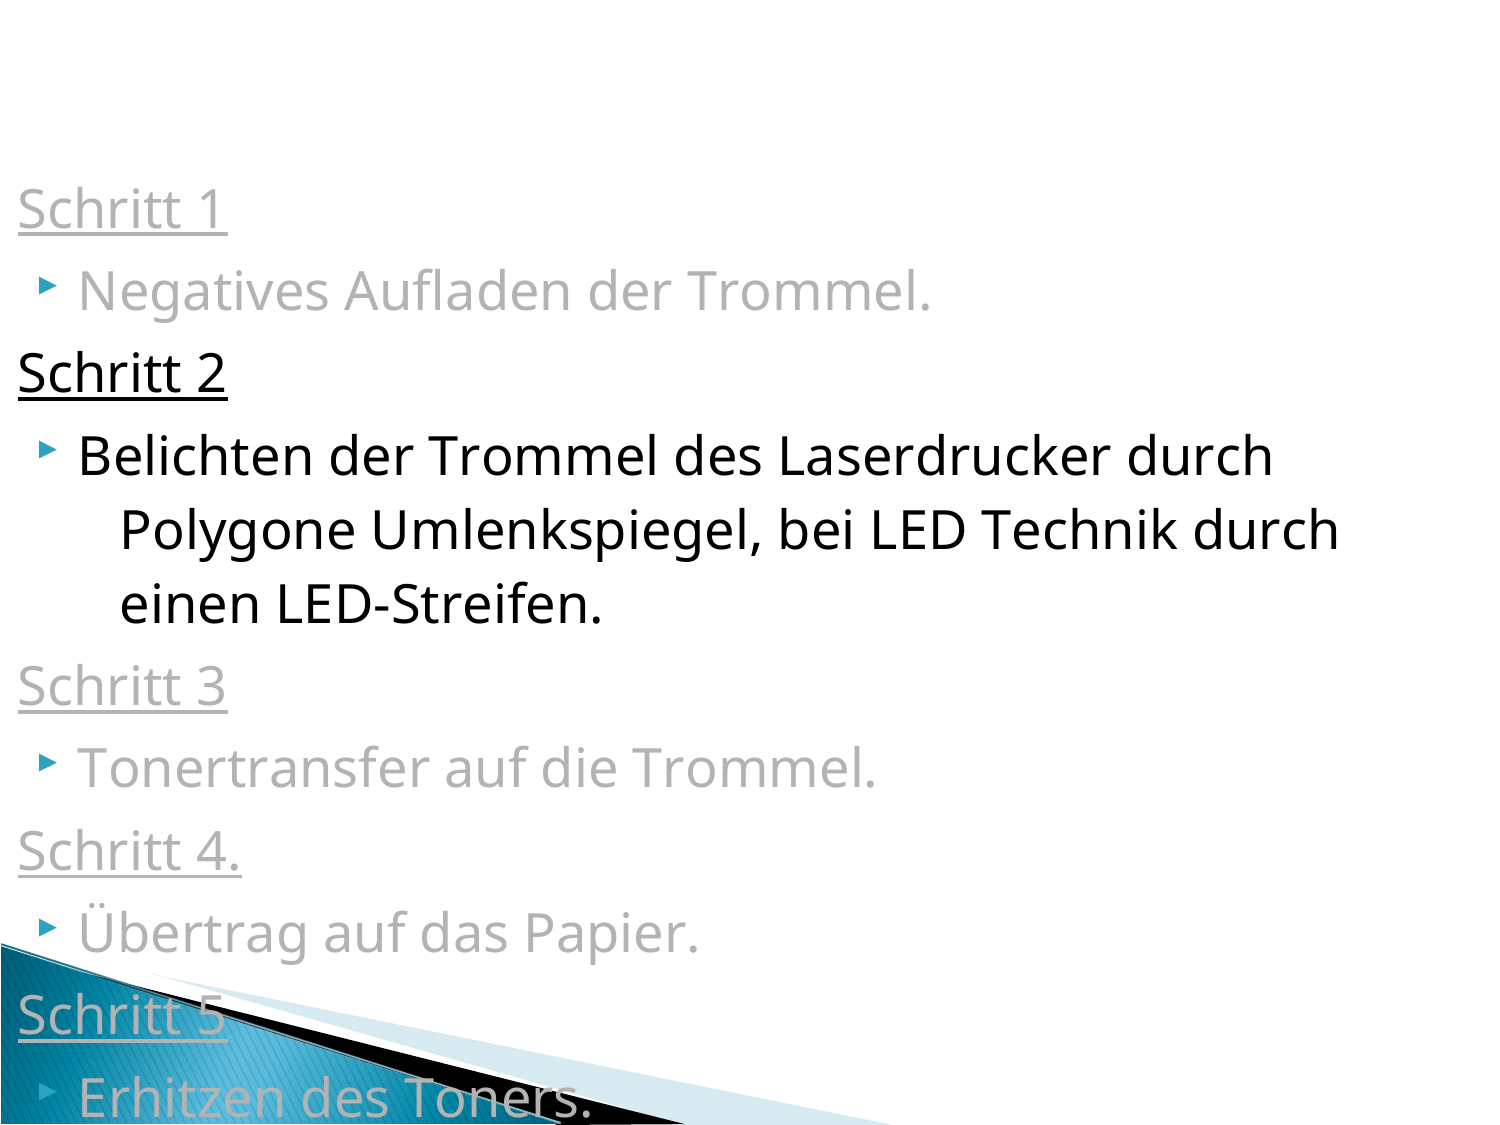

# Schritt 1
Negatives Aufladen der Trommel.
Schritt 2
Belichten der Trommel des Laserdrucker durch Polygone Umlenkspiegel, bei LED Technik durch einen LED-Streifen.
Schritt 3
Tonertransfer auf die Trommel.
Schritt 4.
Übertrag auf das Papier.
Schritt 5
Erhitzen des Toners.